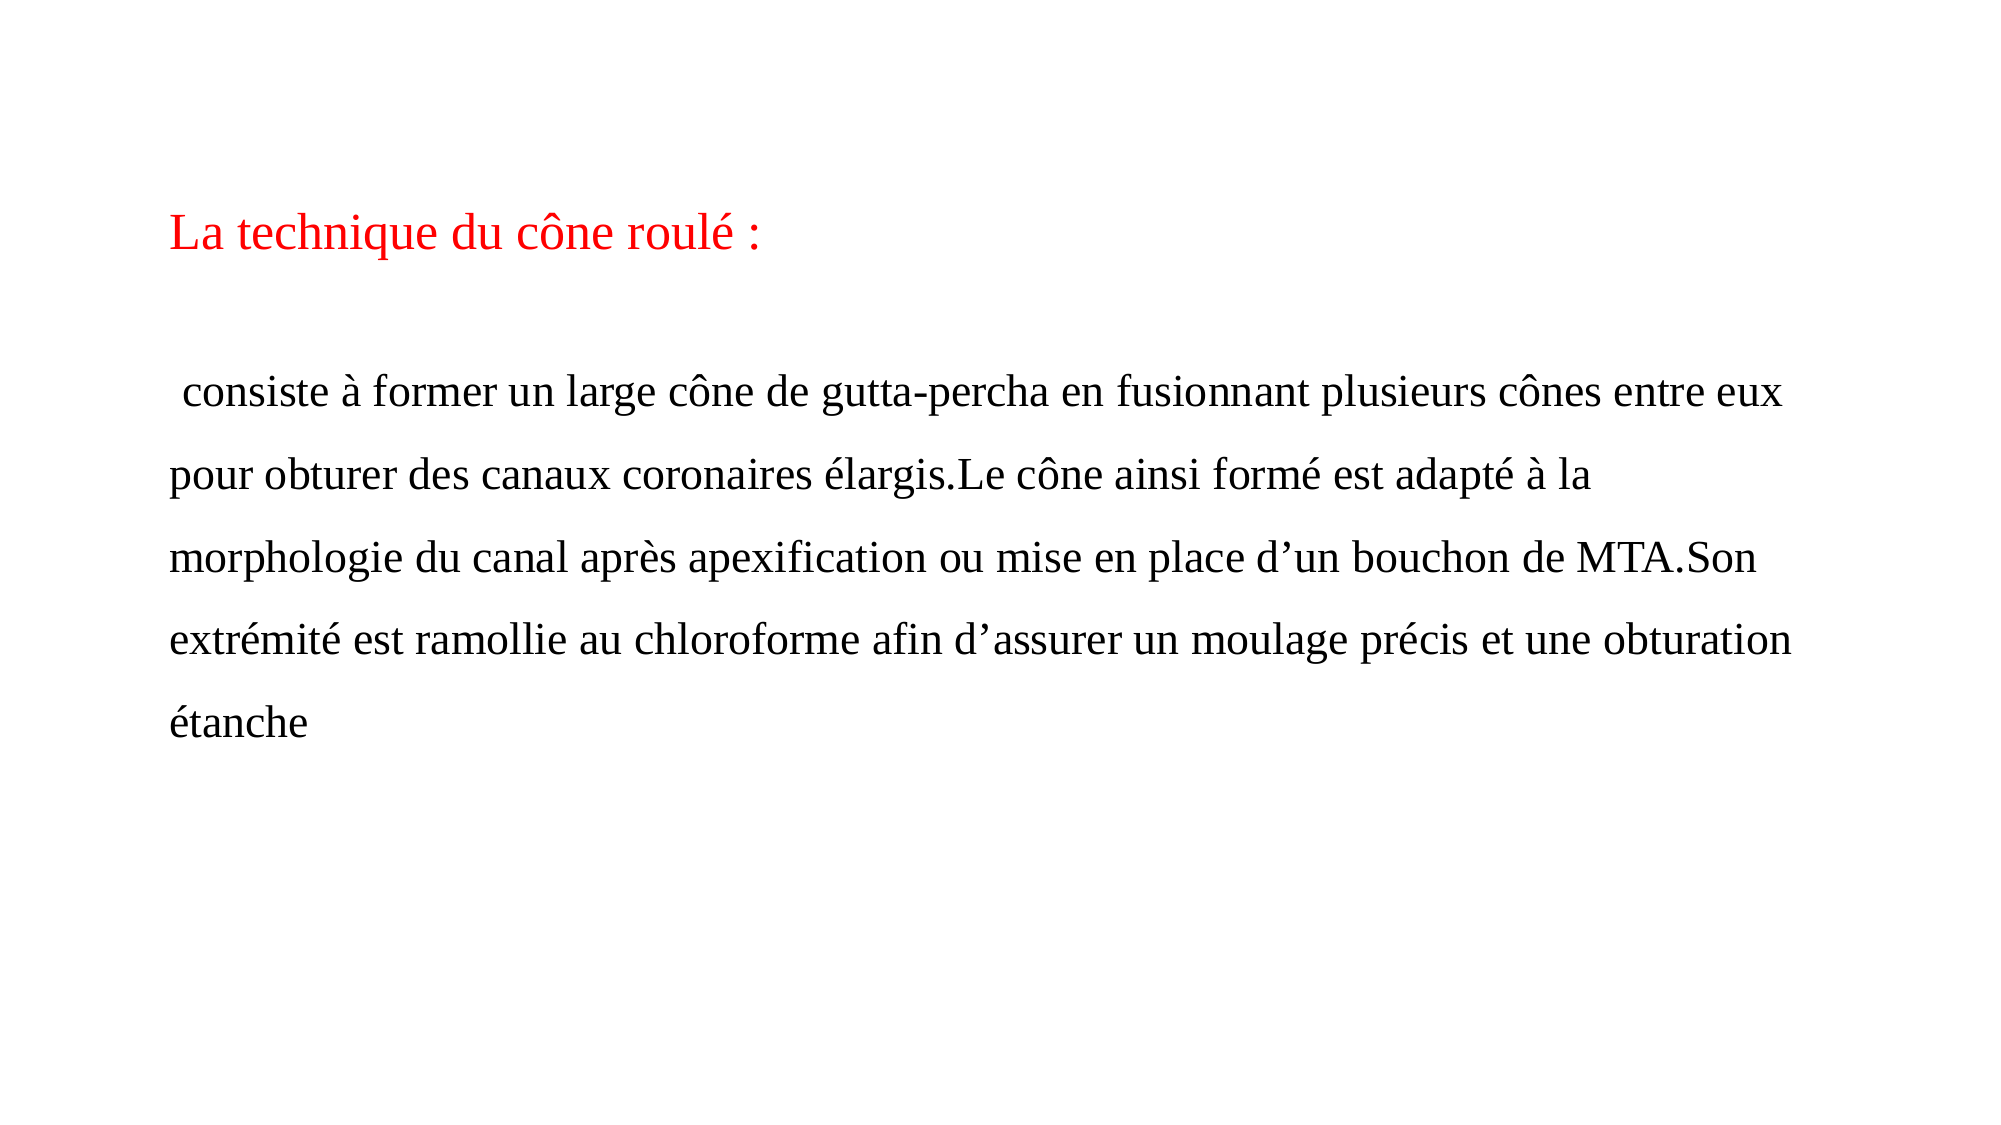

La technique du cône roulé :
 consiste à former un large cône de gutta-percha en fusionnant plusieurs cônes entre eux pour obturer des canaux coronaires élargis.Le cône ainsi formé est adapté à la morphologie du canal après apexification ou mise en place d’un bouchon de MTA.Son extrémité est ramollie au chloroforme afin d’assurer un moulage précis et une obturation étanche